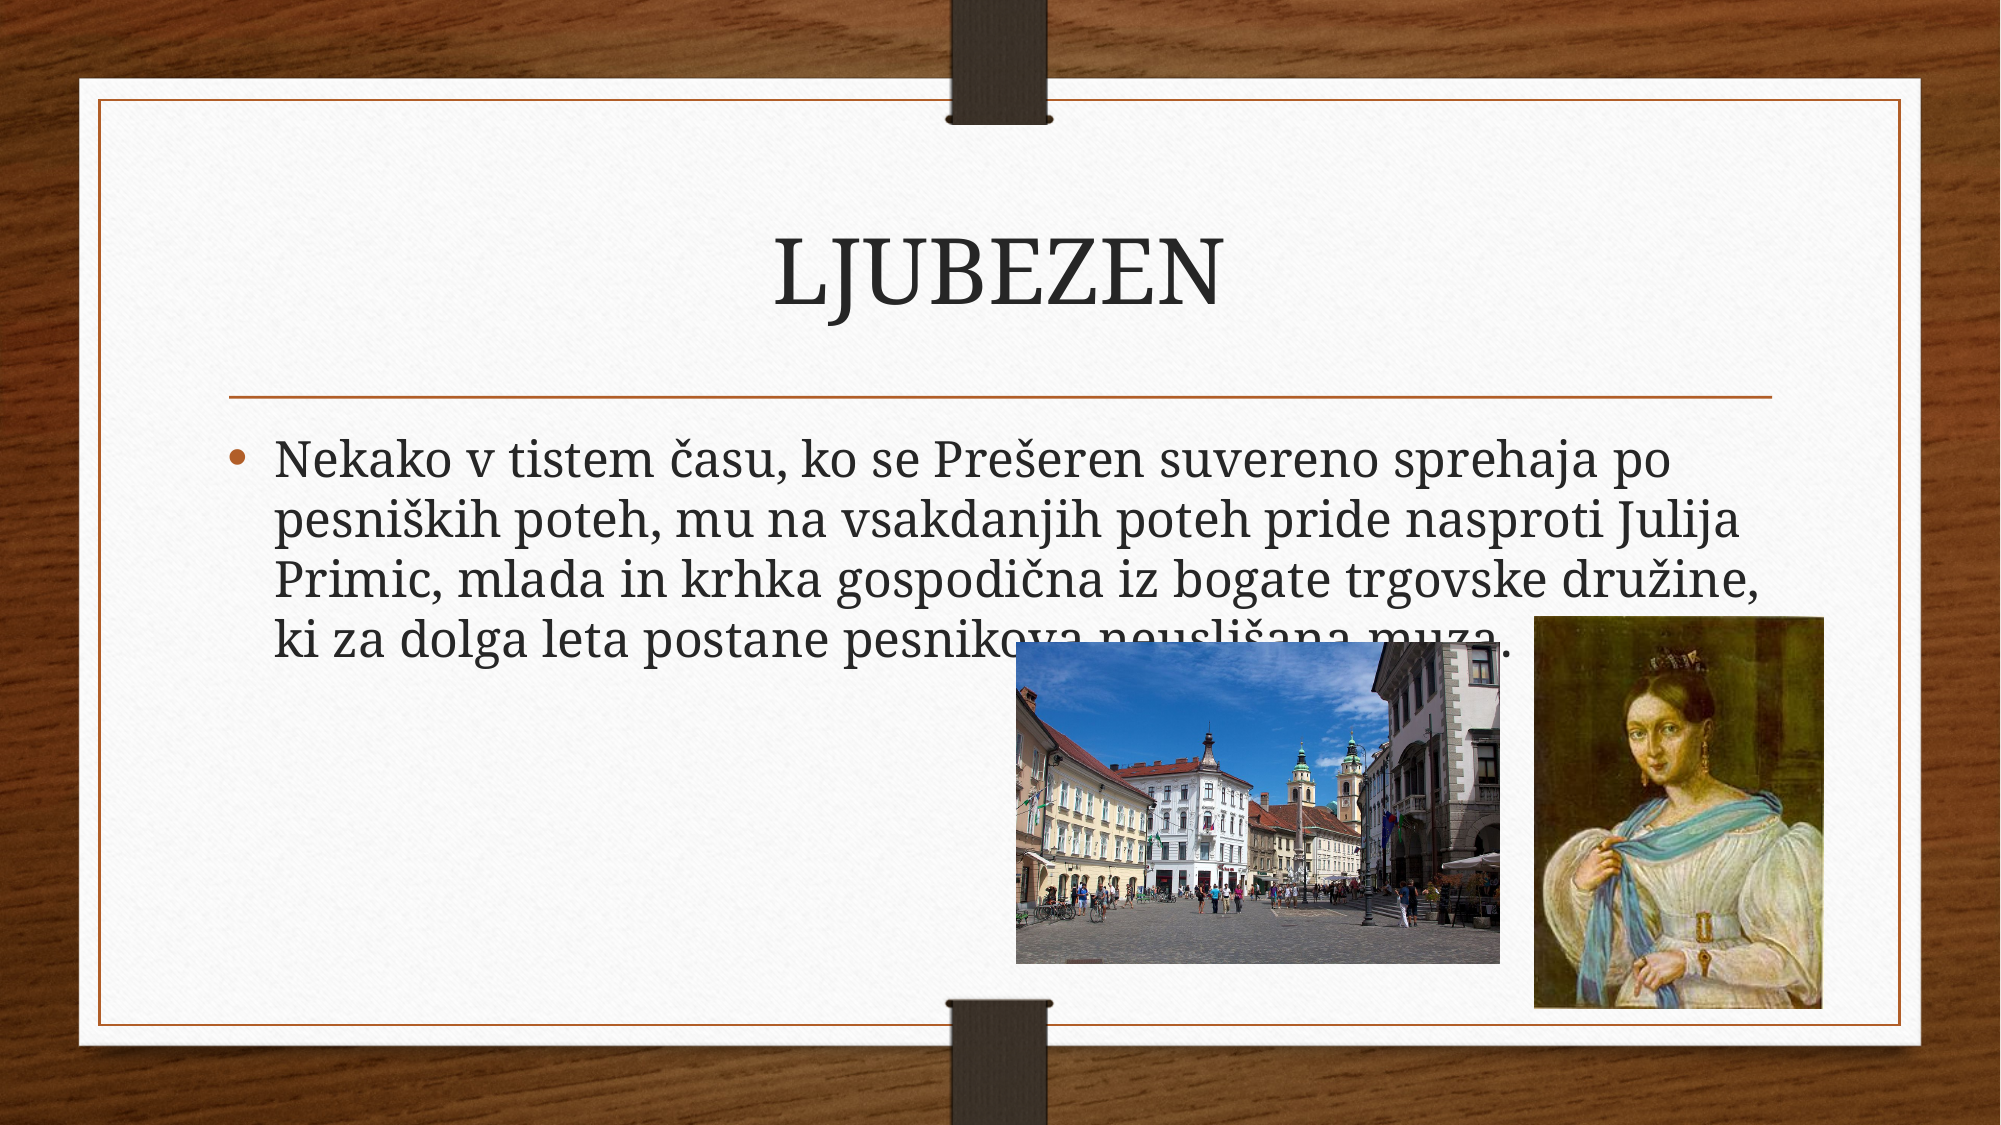

# LJUBEZEN
Nekako v tistem času, ko se Prešeren suvereno sprehaja po pesniških poteh, mu na vsakdanjih poteh pride nasproti Julija Primic, mlada in krhka gospodična iz bogate trgovske družine, ki za dolga leta postane pesnikova neuslišana muza.